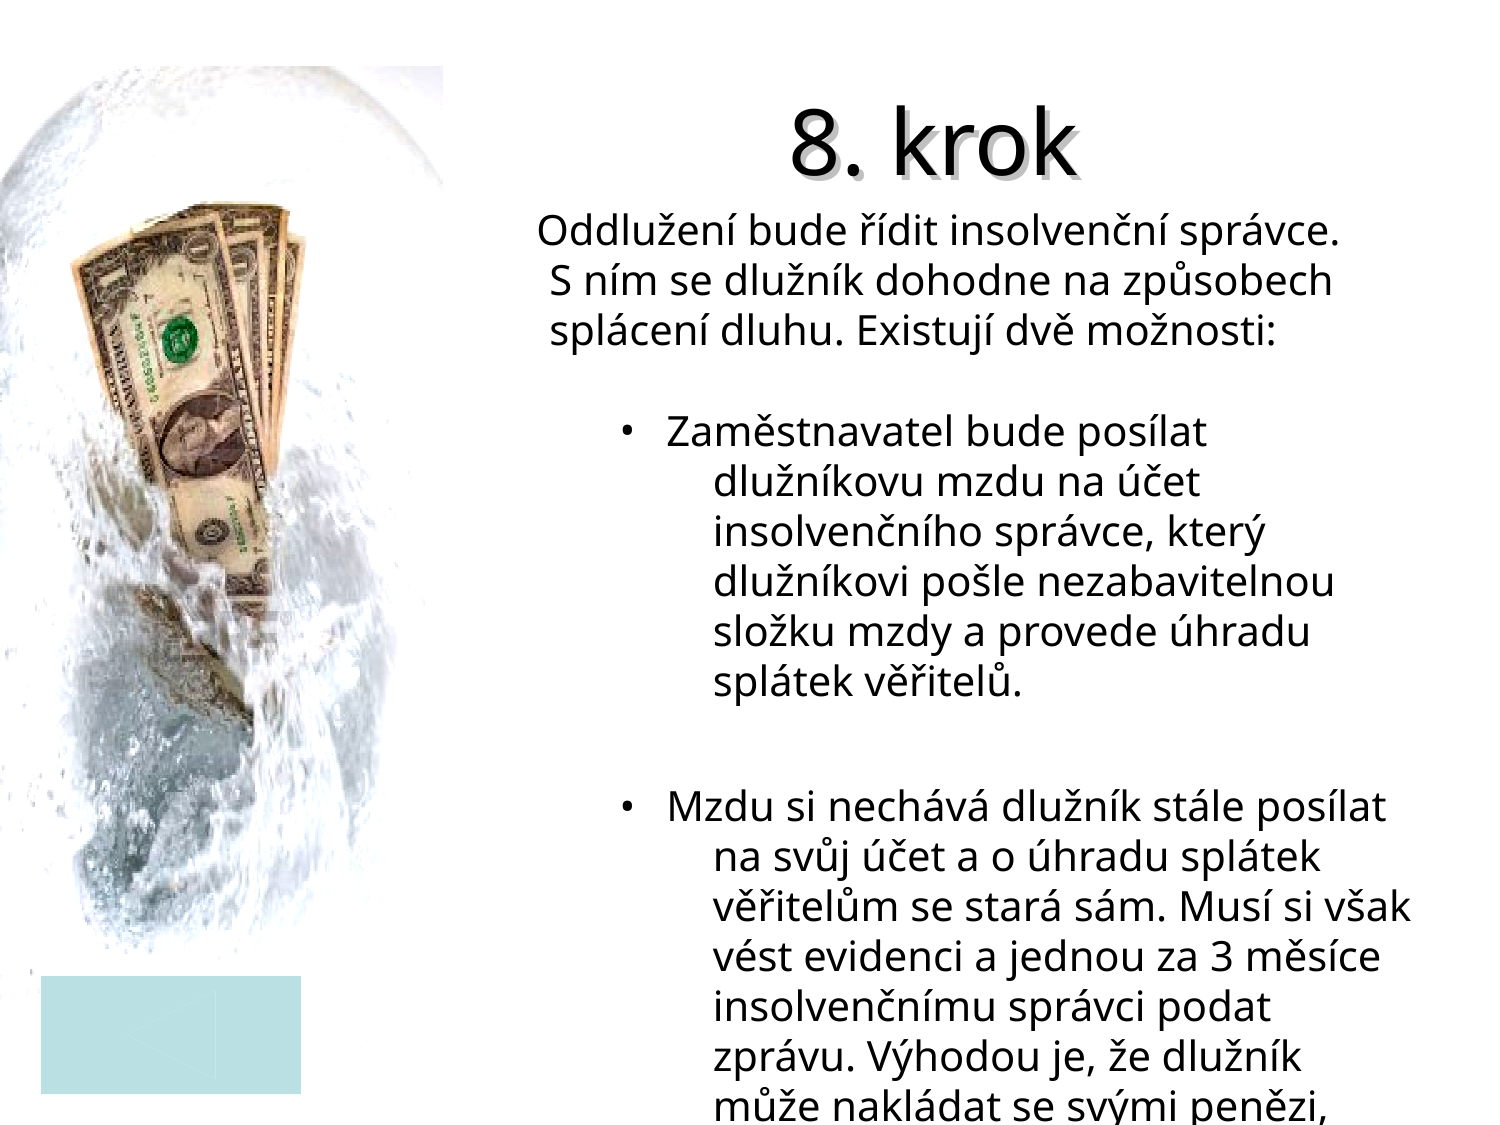

8. krok
 Oddlužení bude řídit insolvenční správce. S ním se dlužník dohodne na způsobech splácení dluhu. Existují dvě možnosti:
Zaměstnavatel bude posílat dlužníkovu mzdu na účet insolvenčního správce, který dlužníkovi pošle nezabavitelnou složku mzdy a provede úhradu splátek věřitelů.
Mzdu si nechává dlužník stále posílat na svůj účet a o úhradu splátek věřitelům se stará sám. Musí si však vést evidenci a jednou za 3 měsíce insolvenčnímu správci podat zprávu. Výhodou je, že dlužník může nakládat se svými penězi, nevýhodou je vedení administrativy.